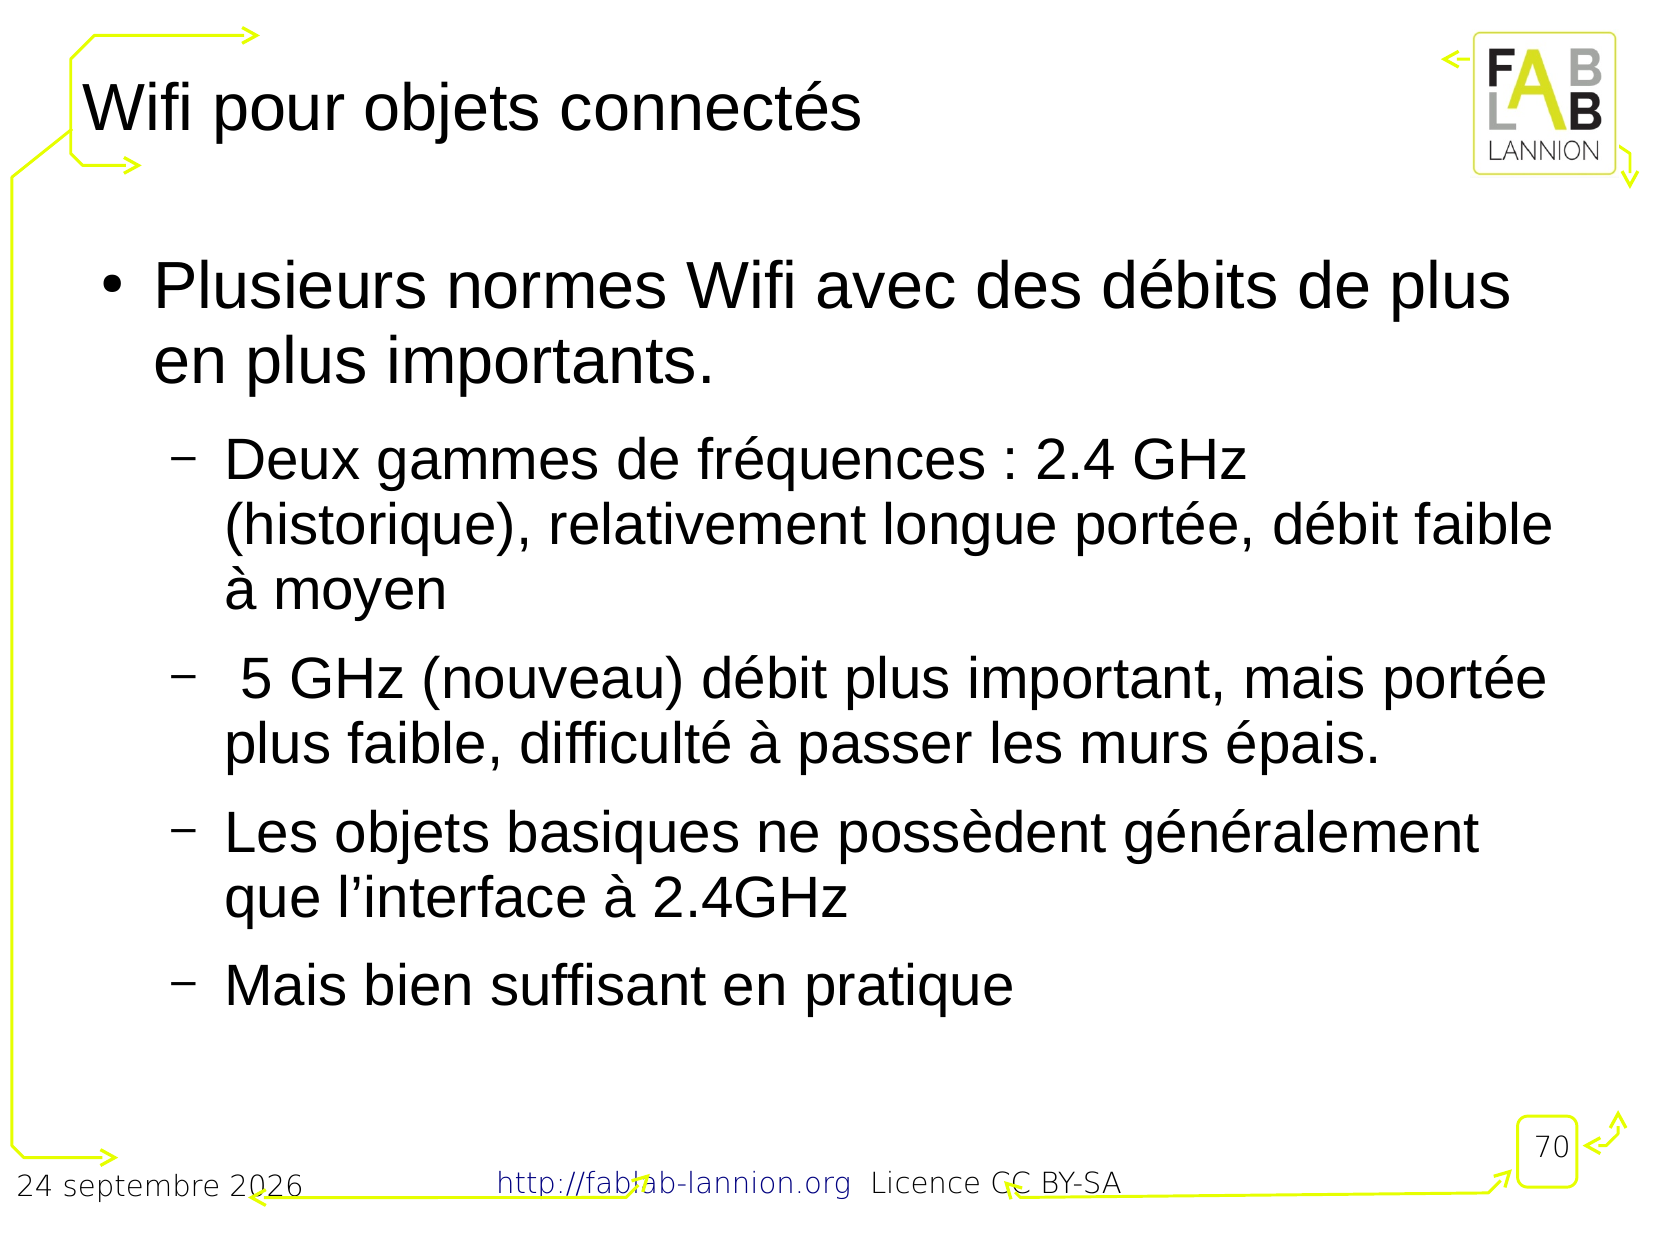

# Wifi pour objets connectés
Plusieurs normes Wifi avec des débits de plus en plus importants.
Deux gammes de fréquences : 2.4 GHz (historique), relativement longue portée, débit faible à moyen
 5 GHz (nouveau) débit plus important, mais portée plus faible, difficulté à passer les murs épais.
Les objets basiques ne possèdent généralement que l’interface à 2.4GHz
Mais bien suffisant en pratique
70